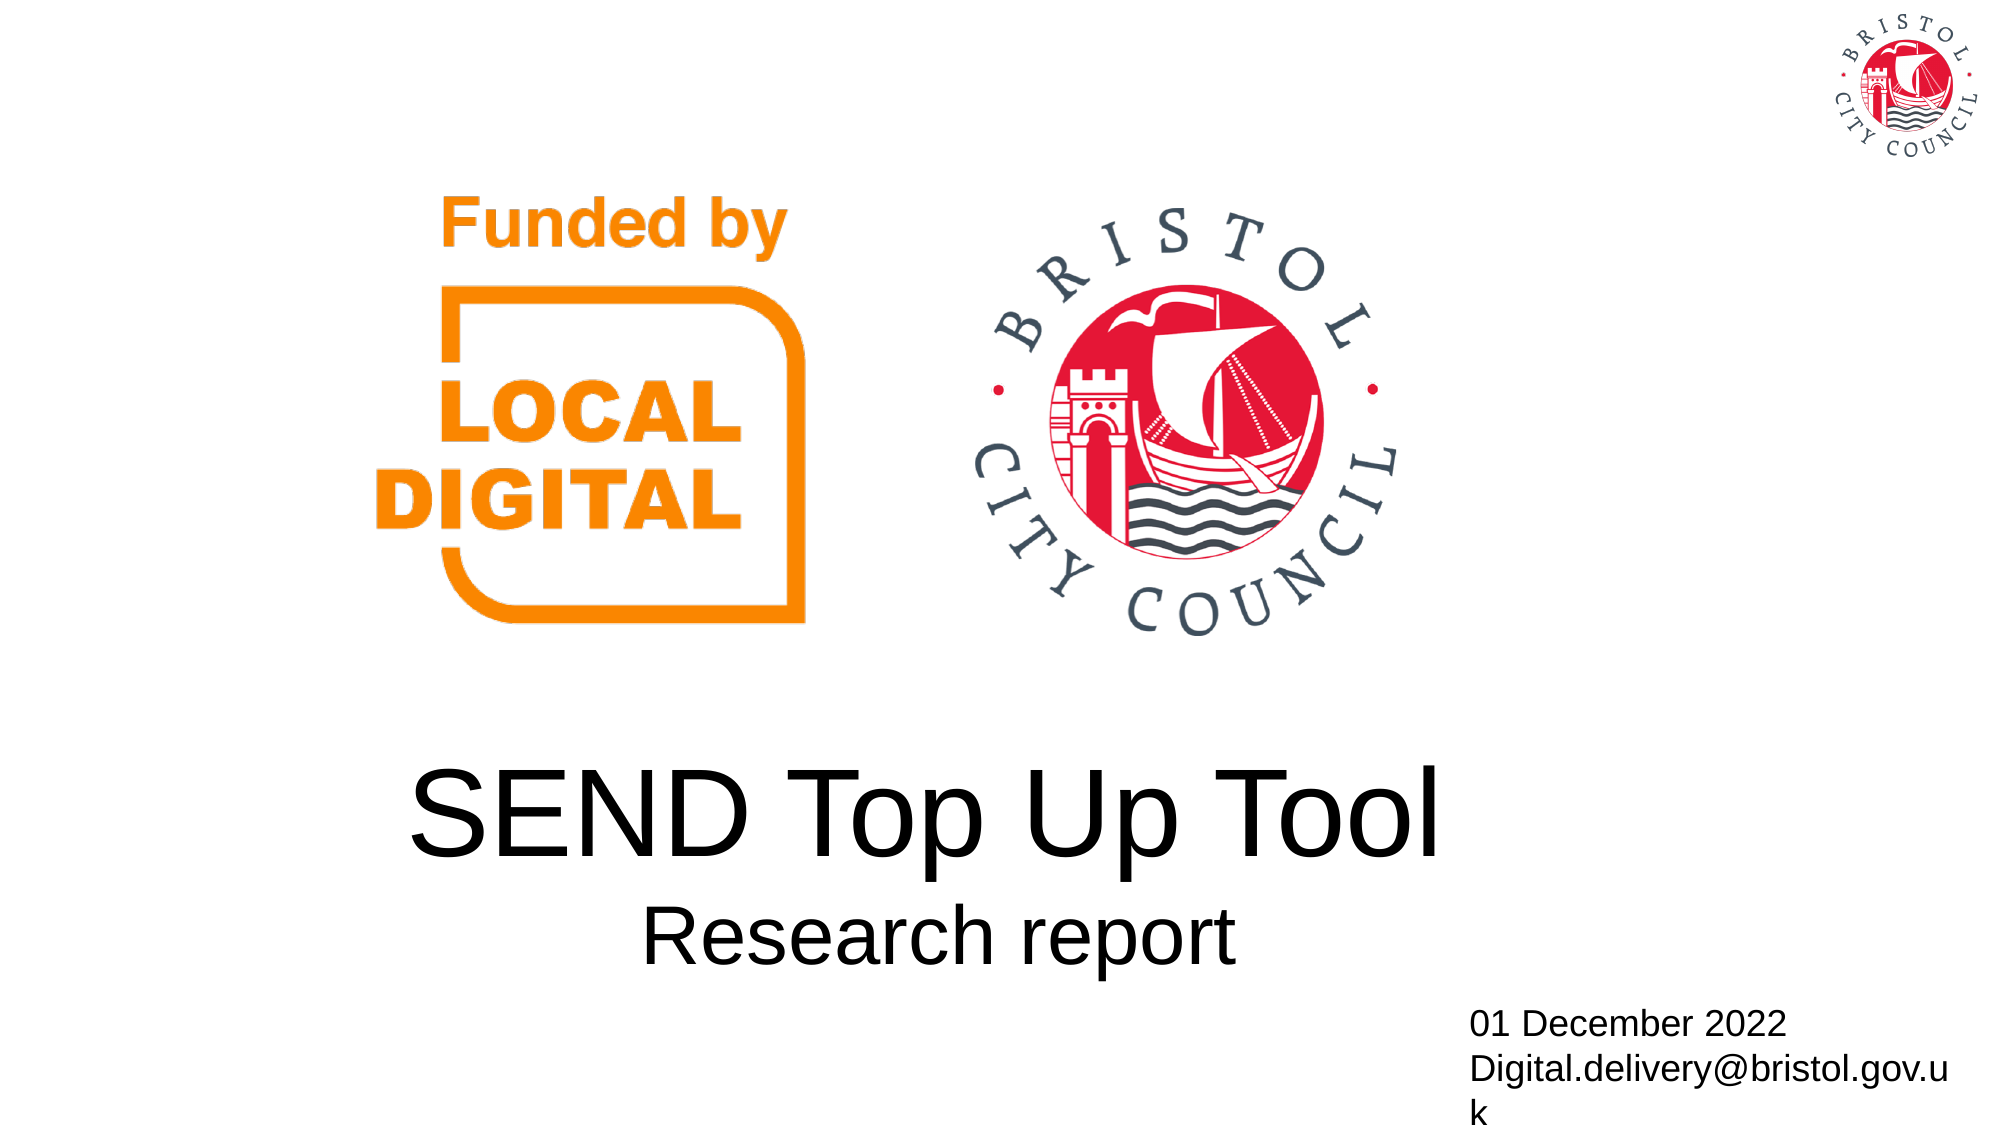

SEND Top Up Tool
Research report
01 December 2022
Digital.delivery@bristol.gov.uk